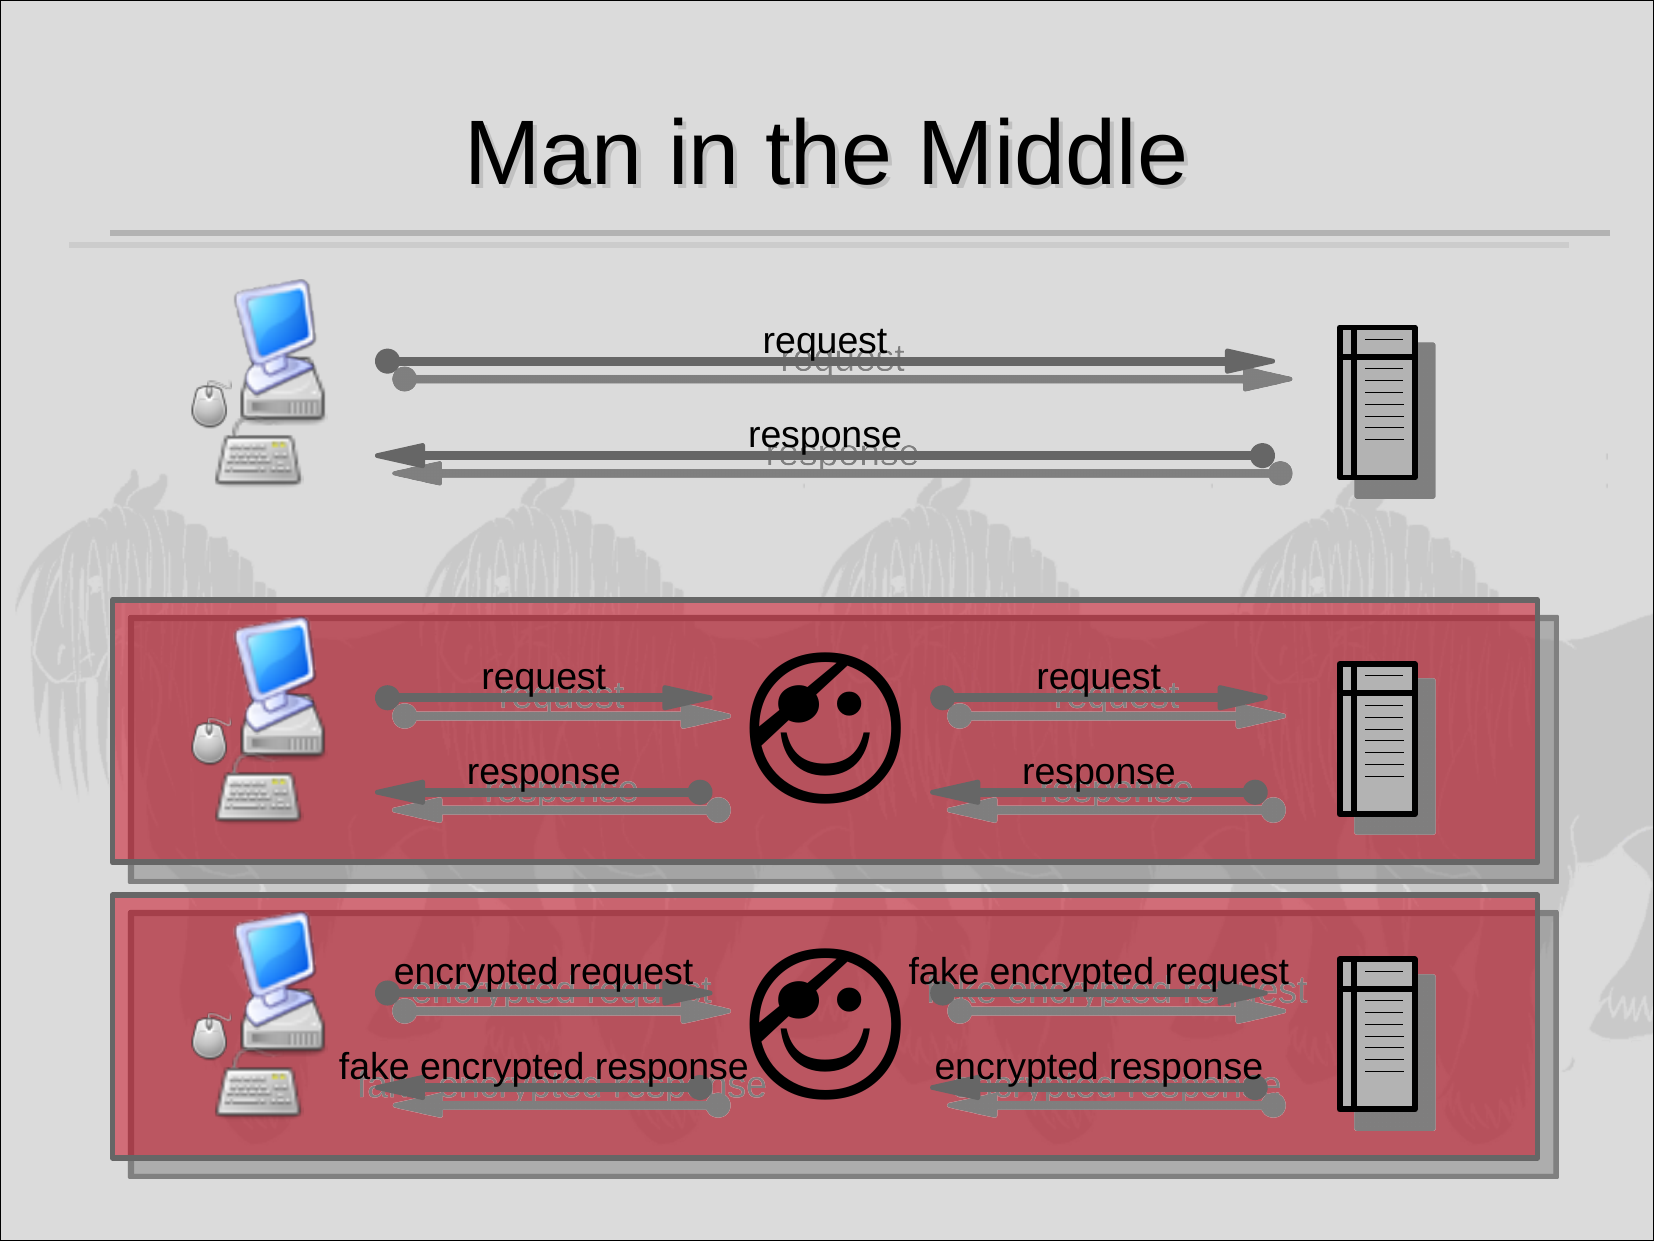

# Man in the Middle
request
response

request
request
response
response

encrypted request
fake encrypted request
fake encrypted response
encrypted response